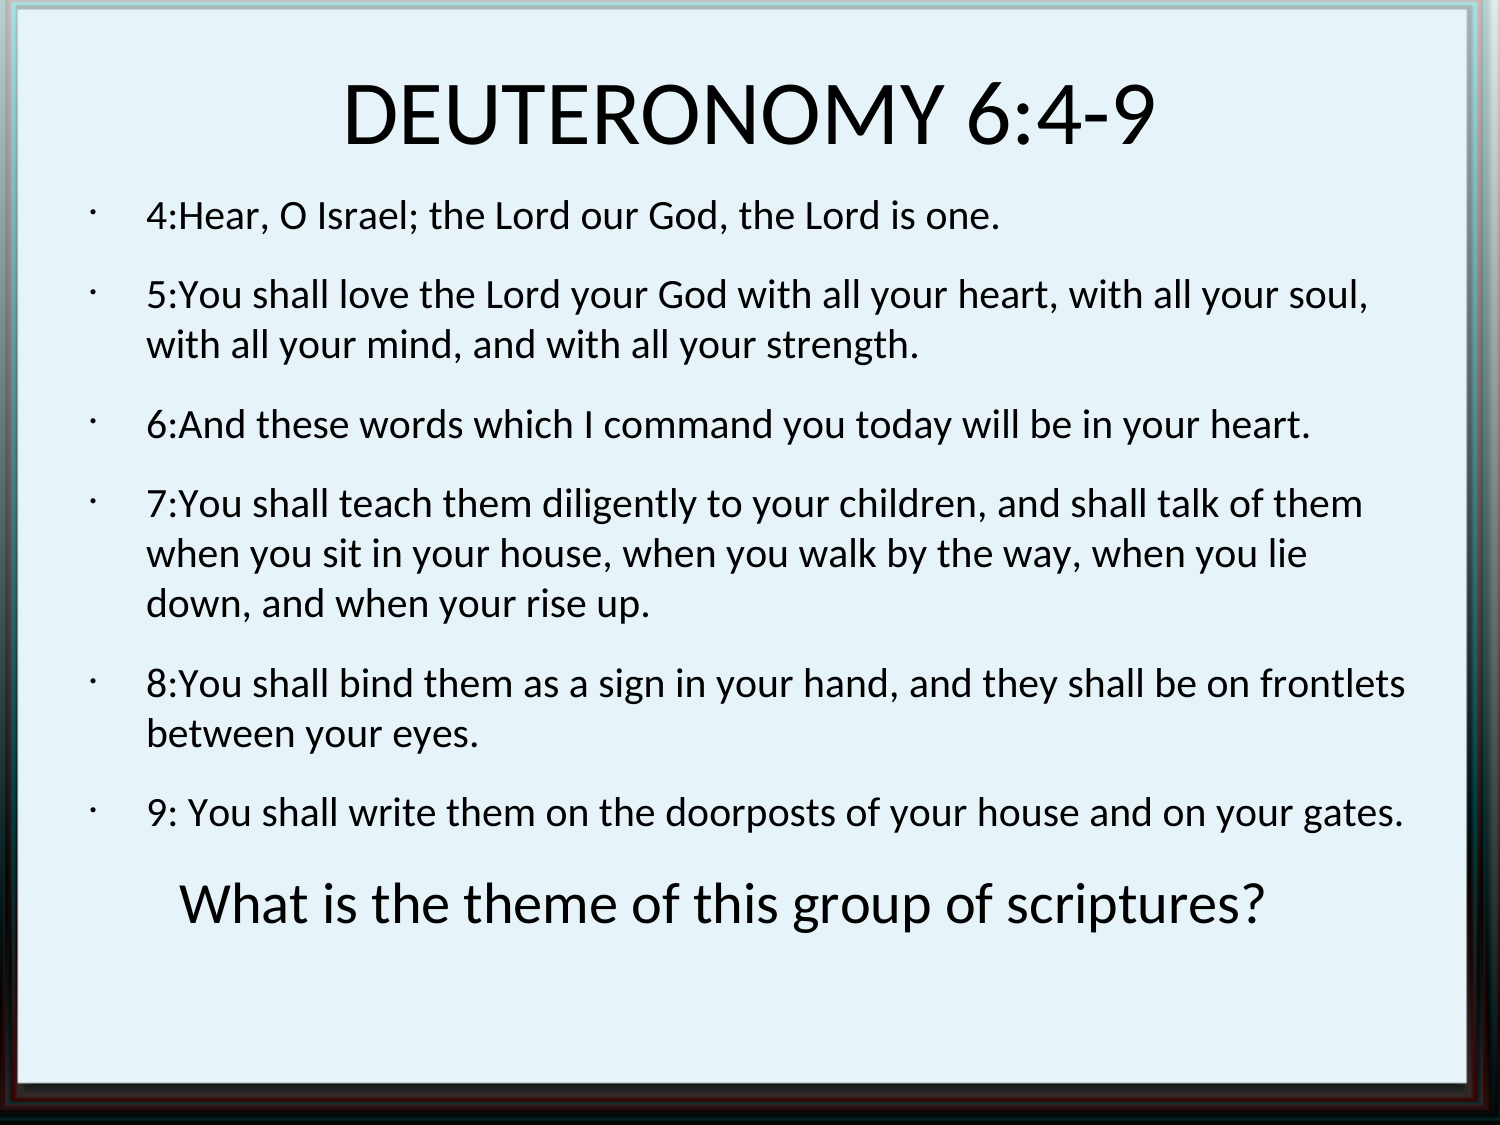

# DEUTERONOMY 6:4-9
4:Hear, O Israel; the Lord our God, the Lord is one.
5:You shall love the Lord your God with all your heart, with all your soul, with all your mind, and with all your strength.
6:And these words which I command you today will be in your heart.
7:You shall teach them diligently to your children, and shall talk of them when you sit in your house, when you walk by the way, when you lie down, and when your rise up.
8:You shall bind them as a sign in your hand, and they shall be on frontlets between your eyes.
9: You shall write them on the doorposts of your house and on your gates.
 What is the theme of this group of scriptures?